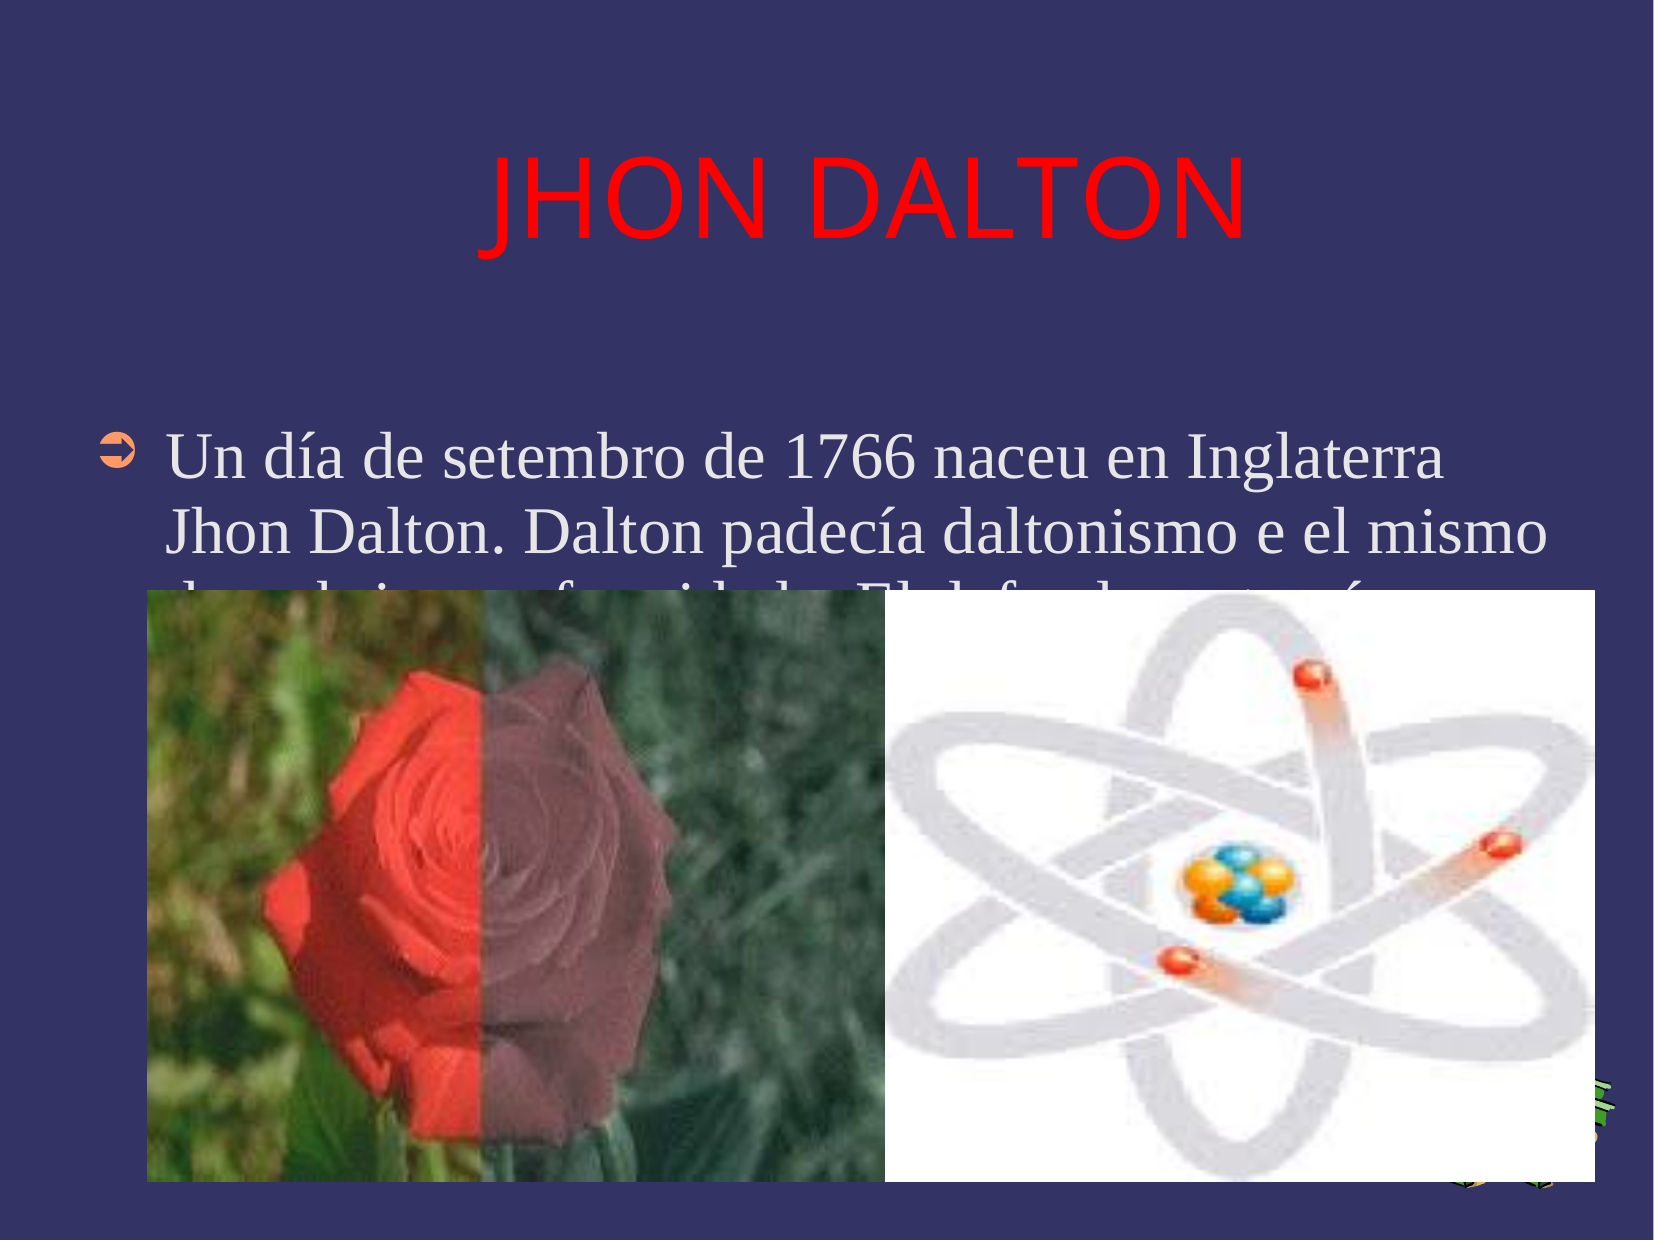

# JHON DALTON
Un día de setembro de 1766 naceu en Inglaterra Jhon Dalton. Dalton padecía daltonismo e el mismo descubriu a enfermidade. El defendeu a teoría atómica.